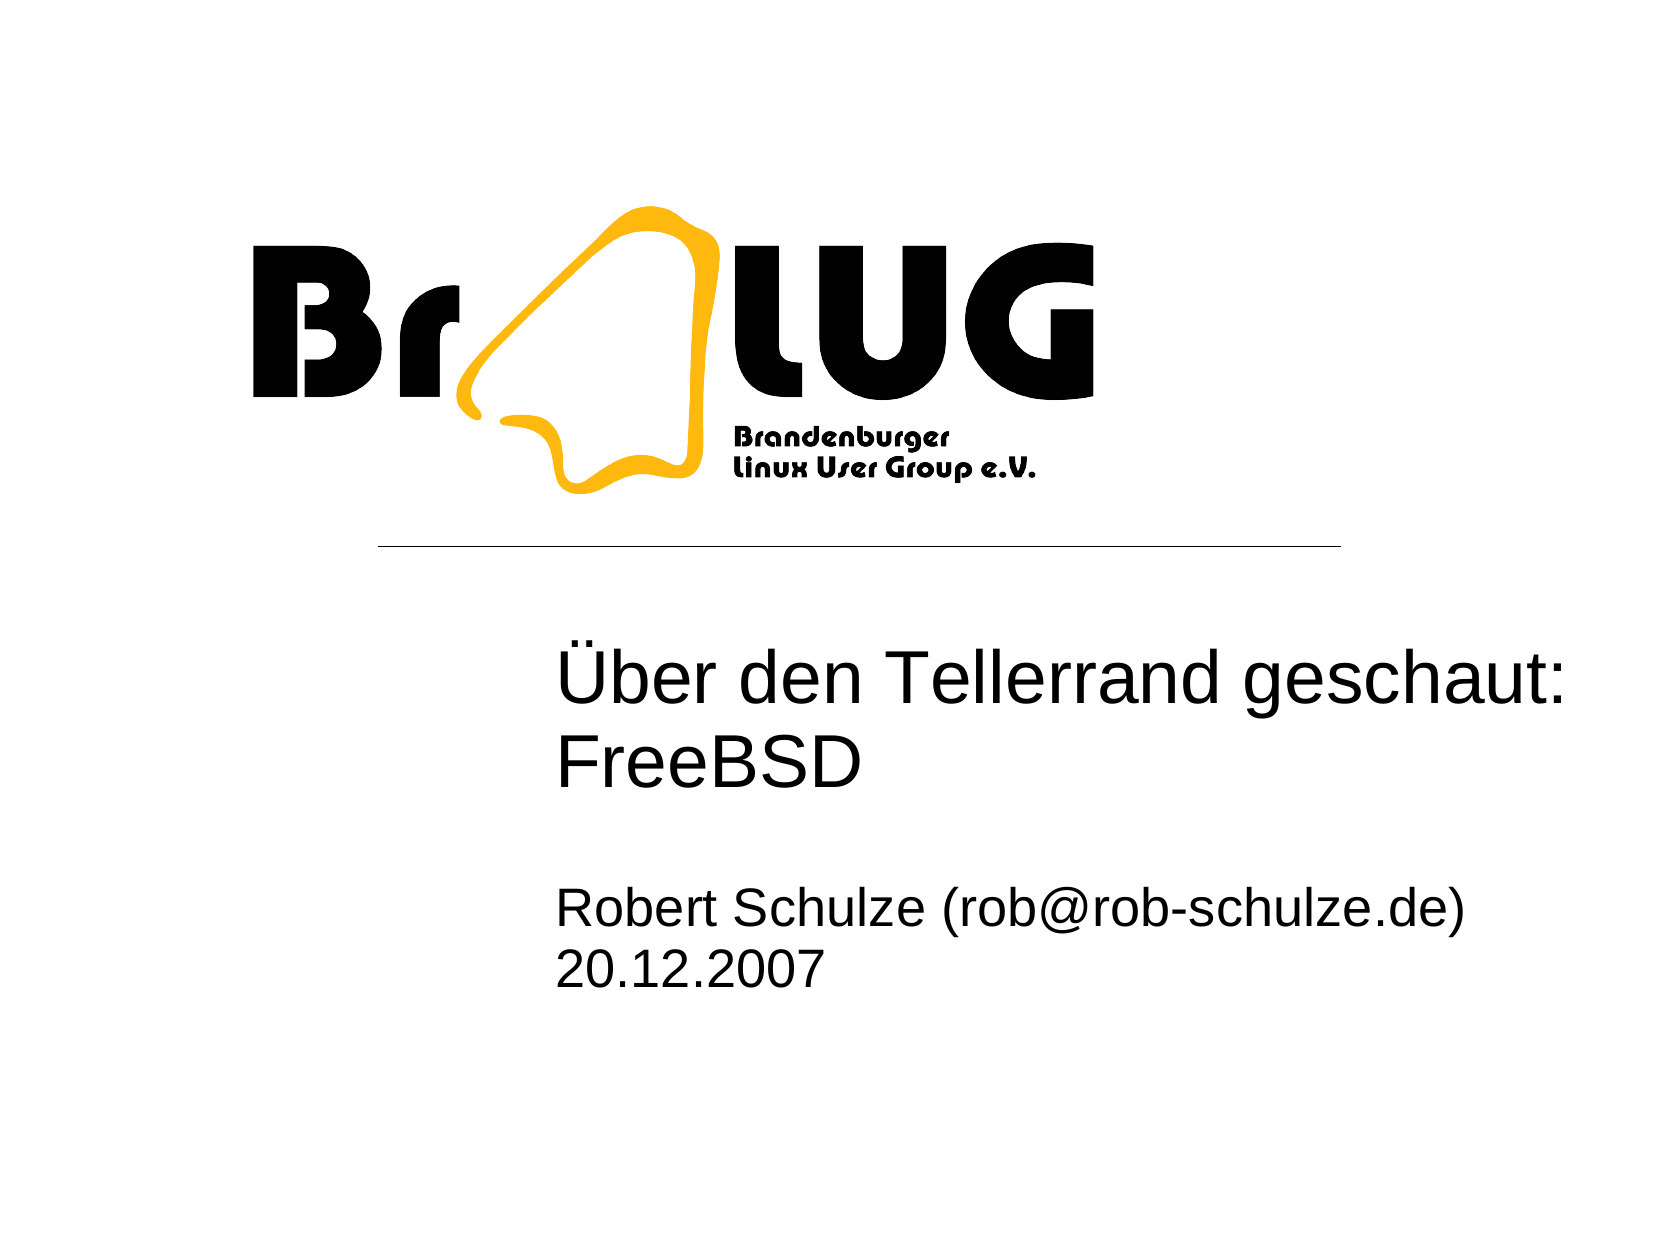

# Über den Tellerrand geschaut:
FreeBSD
Robert Schulze (rob@rob-schulze.de)
20.12.2007